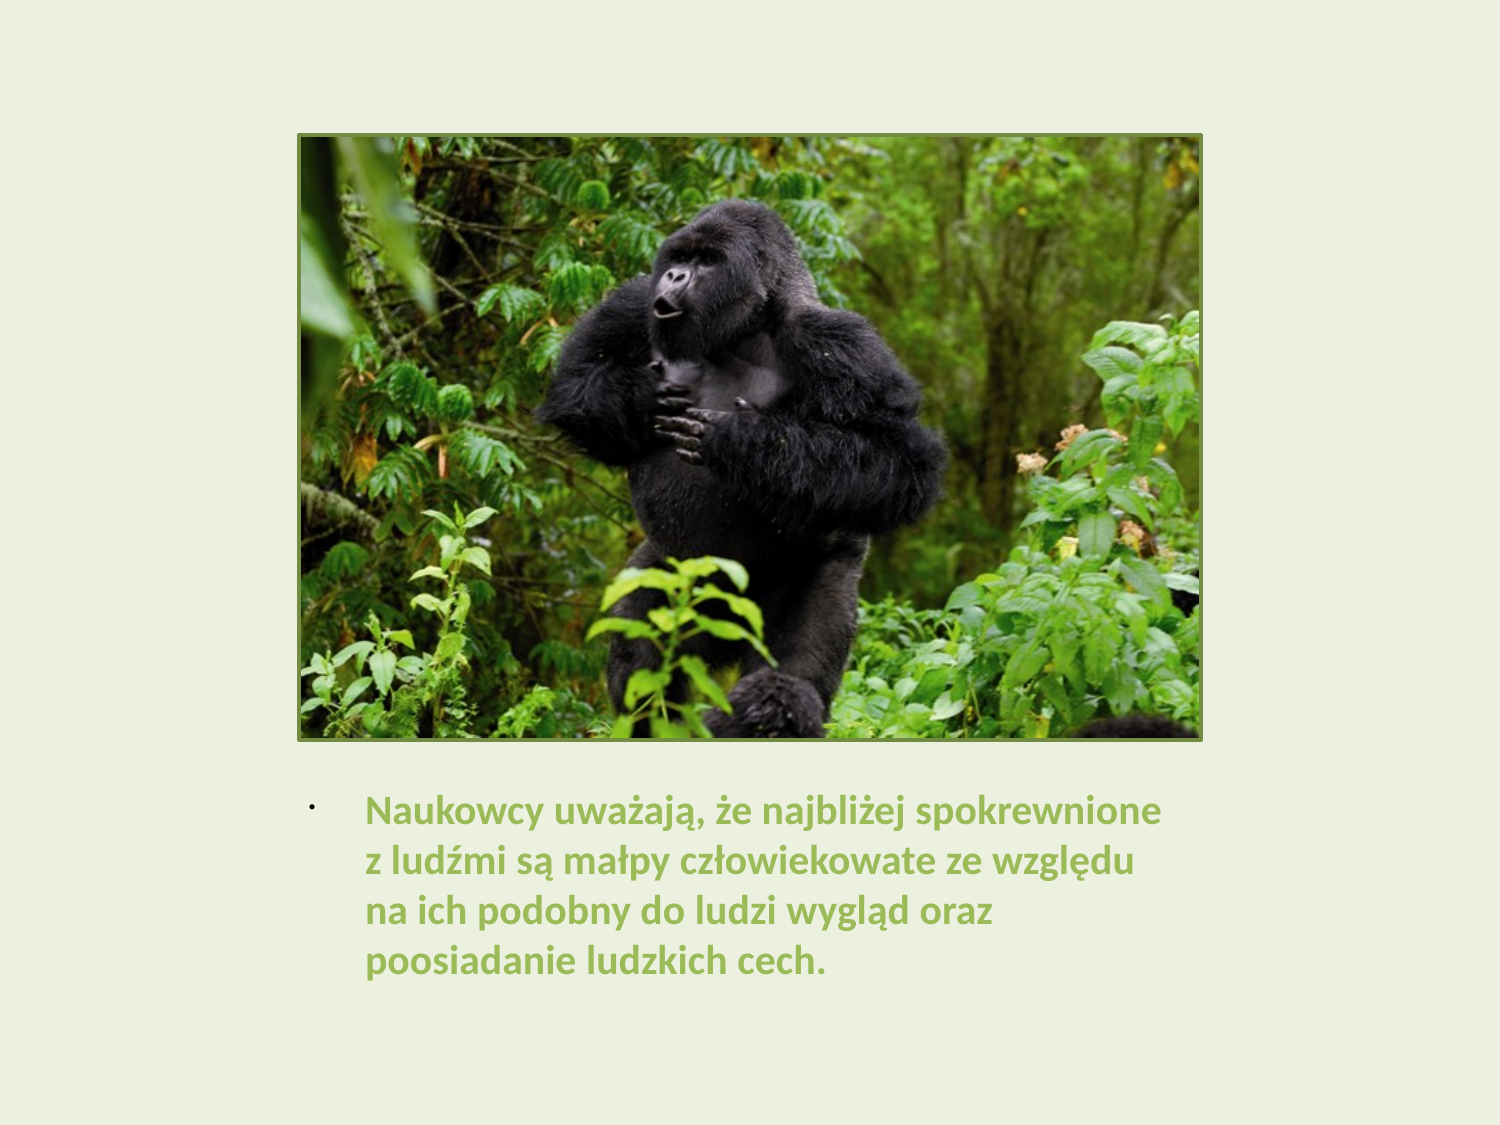

# Naukowcy uważają, że najbliżej spokrewnione z ludźmi są małpy człowiekowate ze względu na ich podobny do ludzi wygląd oraz poosiadanie ludzkich cech.